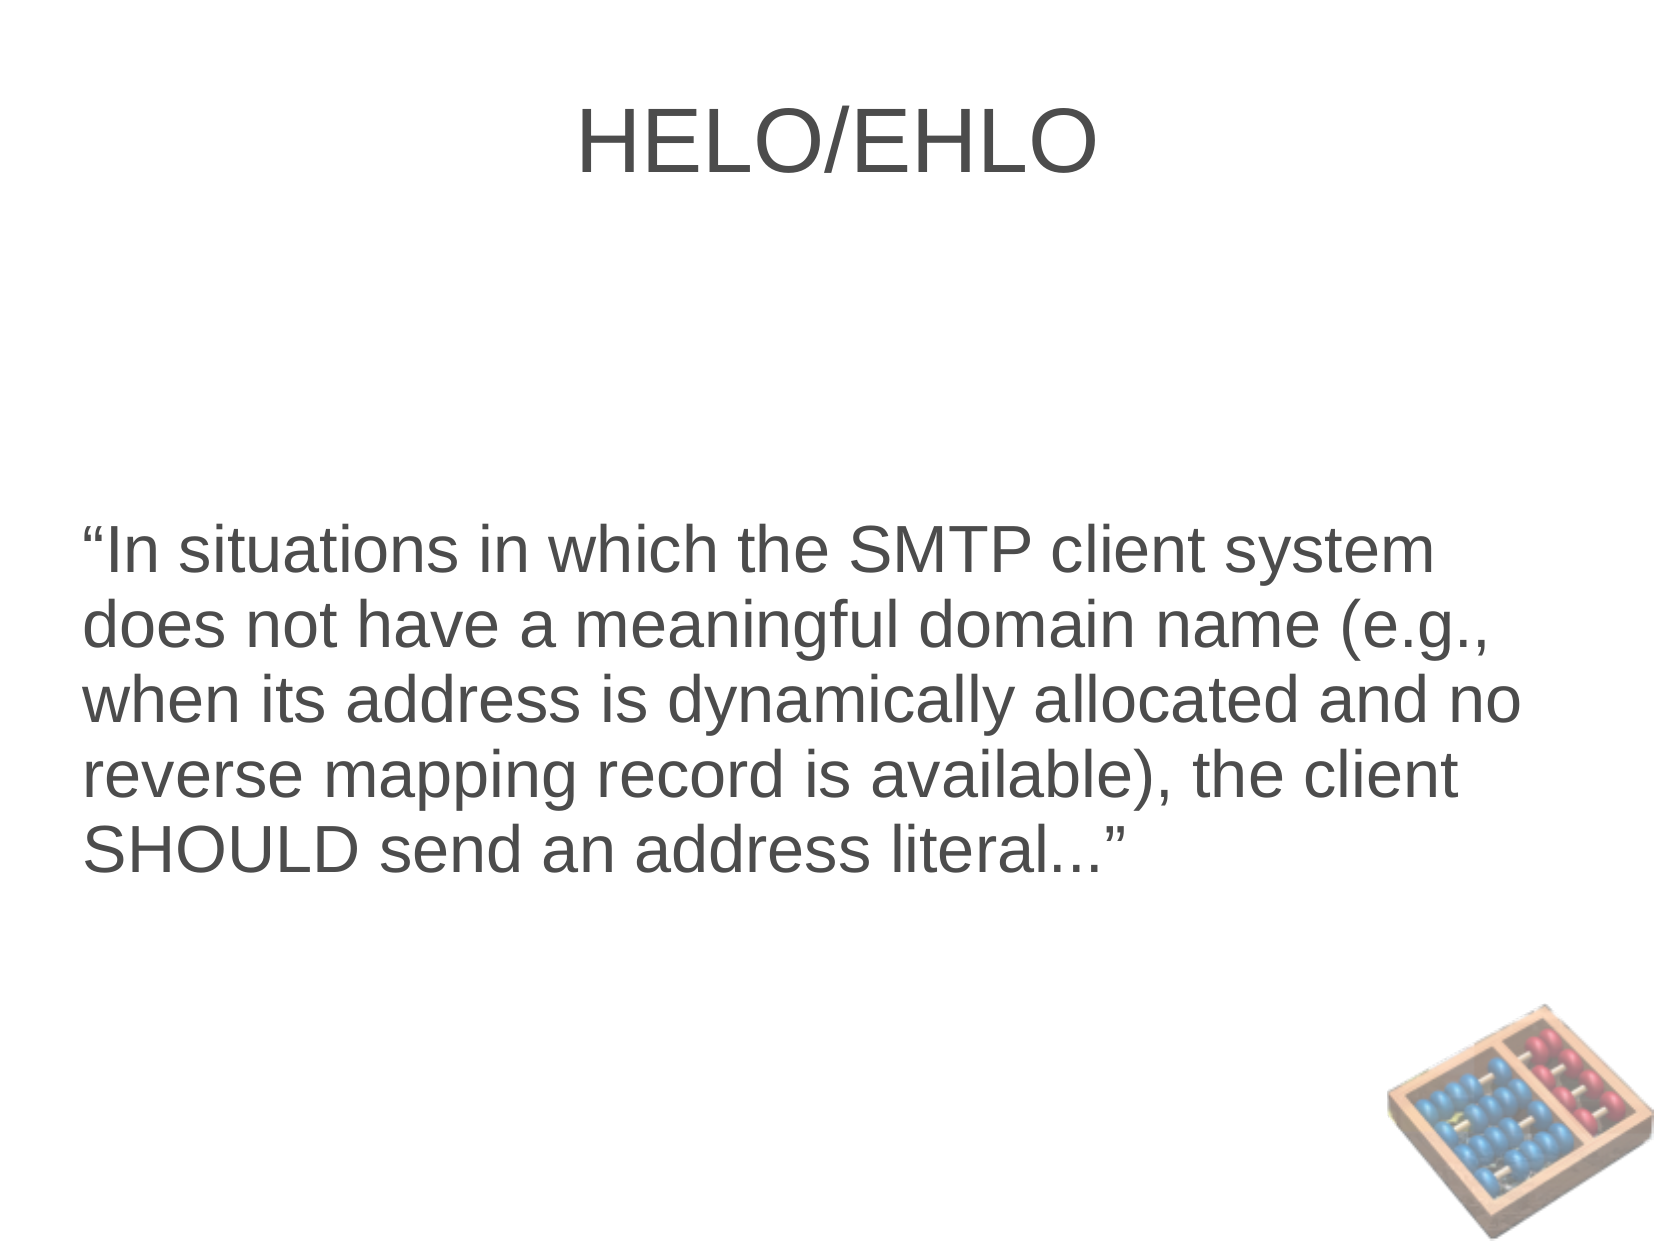

# HELO/EHLO
“In situations in which the SMTP client system does not have a meaningful domain name (e.g., when its address is dynamically allocated and no reverse mapping record is available), the client SHOULD send an address literal...”